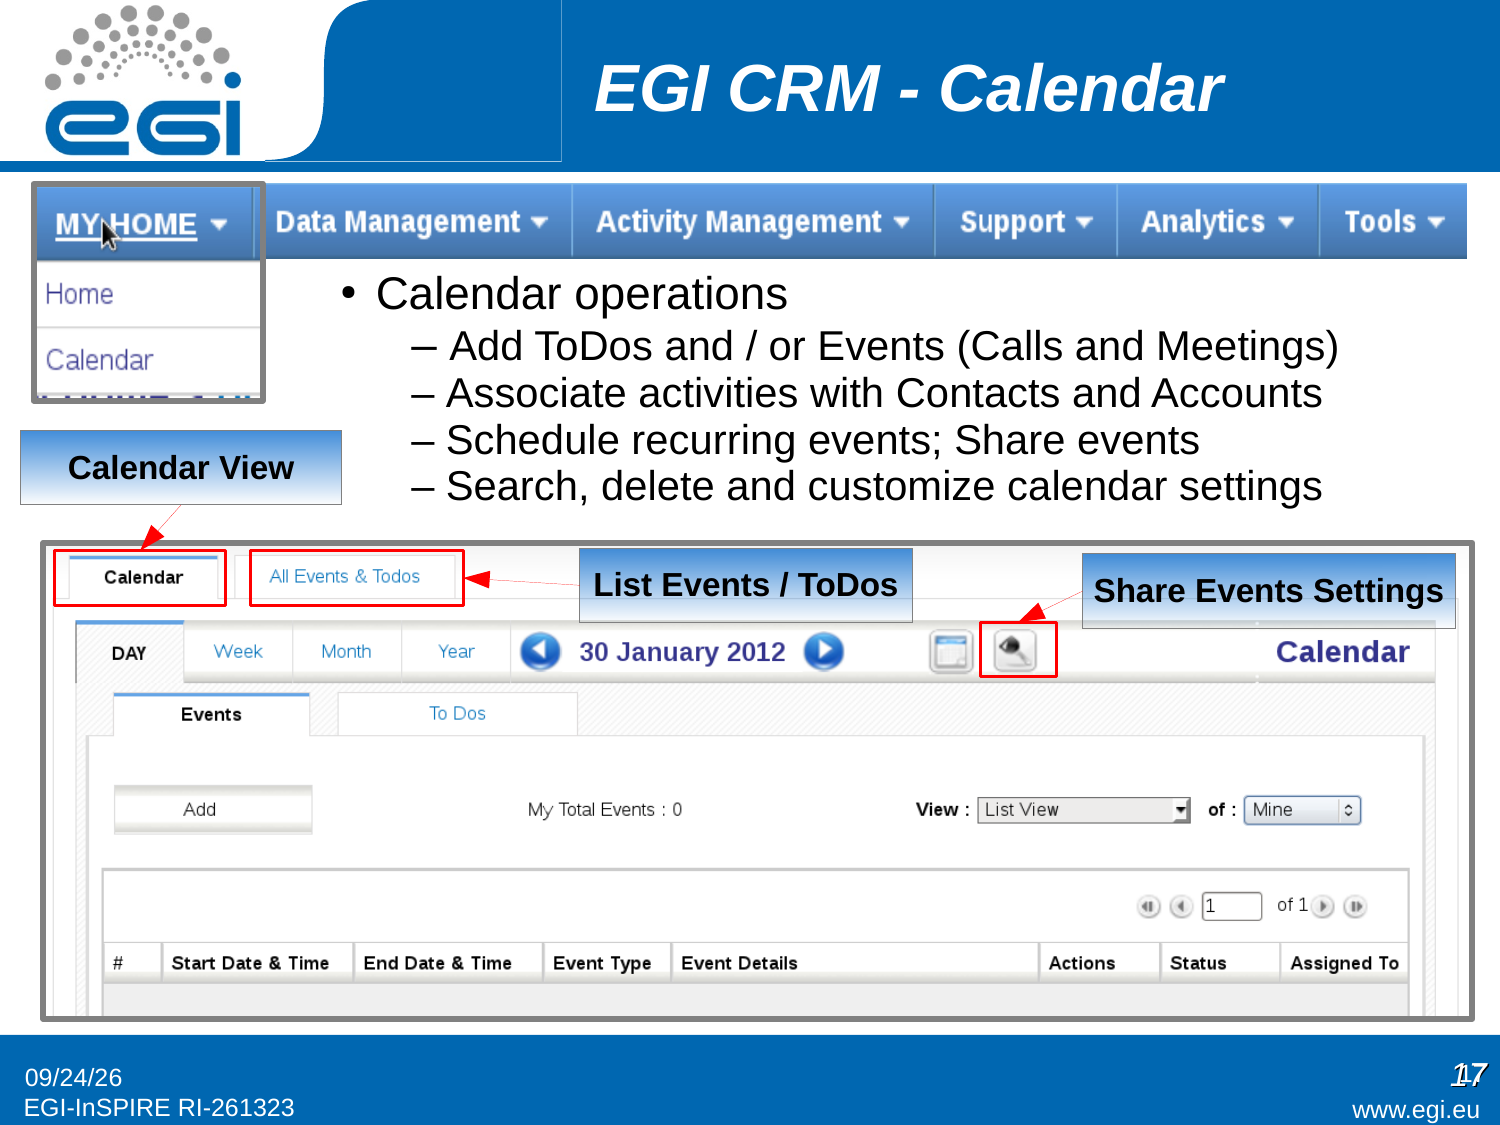

# EGI CRM - Calendar
Calendar operations
– Add ToDos and / or Events (Calls and Meetings)
– Associate activities with Contacts and Accounts
– Schedule recurring events; Share events
– Search, delete and customize calendar settings
Calendar View
List Events / ToDos
Share Events Settings
17